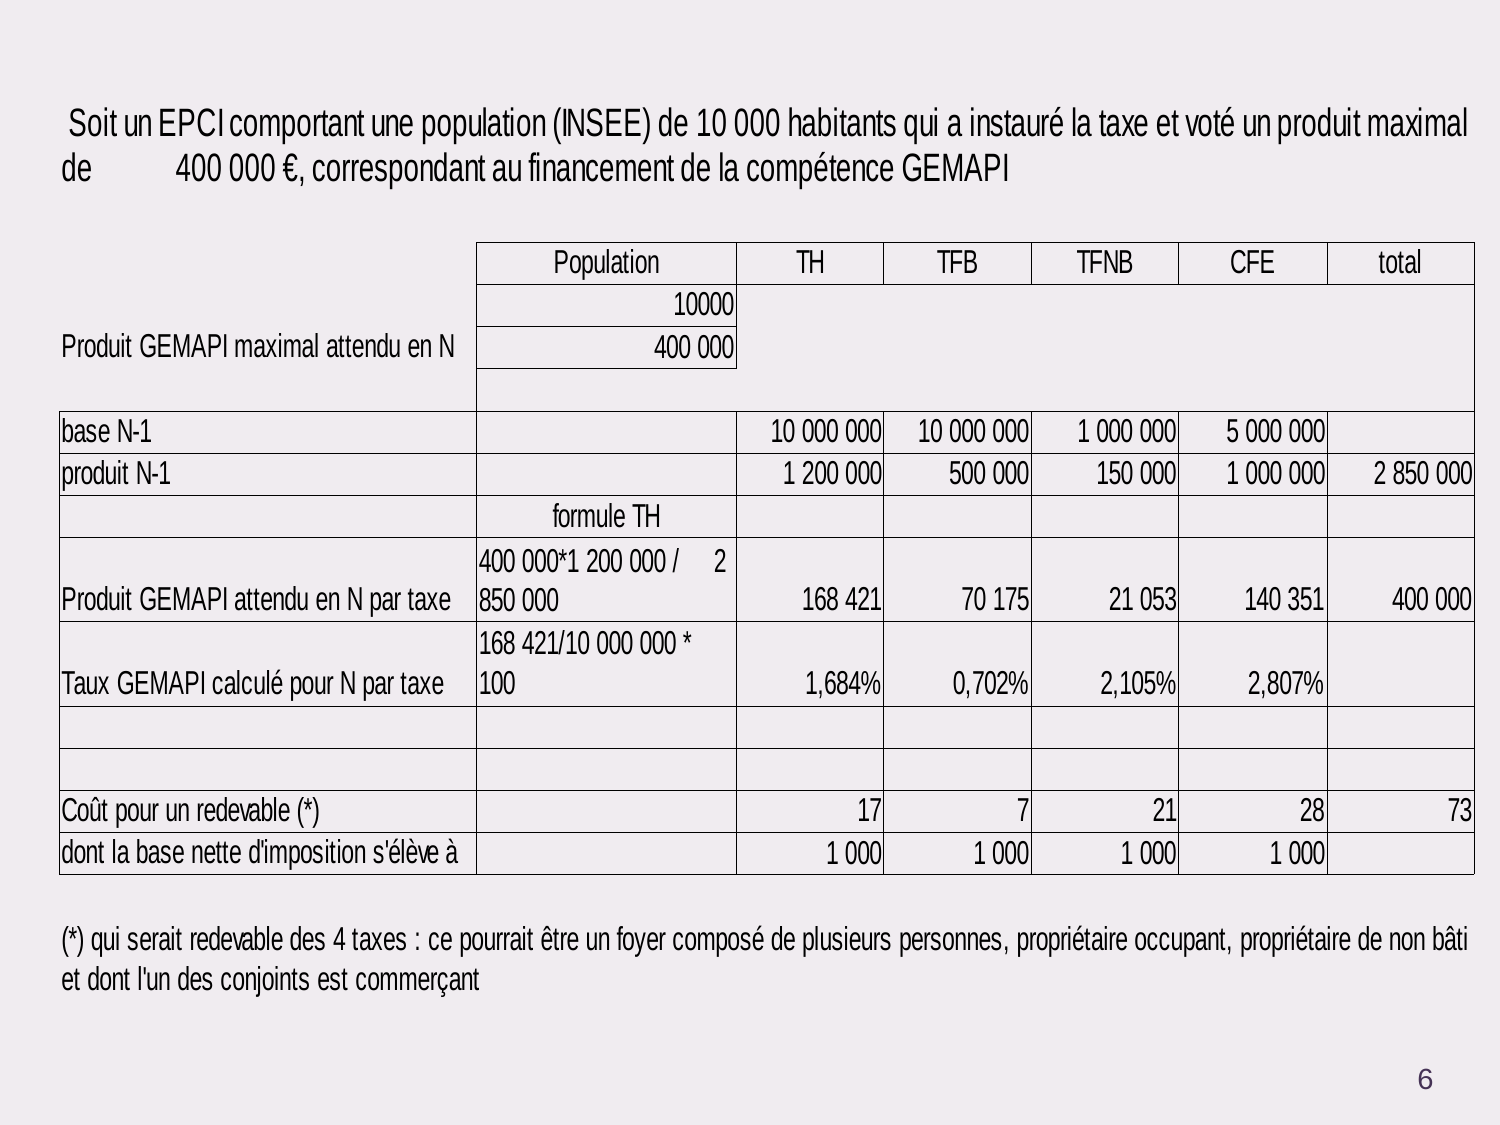

# Population
TH
TFB
TFNB
CFE
total
10000
Produit GEMAPI maximal attendu en N
400 000
base N-1
10 000 000
10 000 000
1 000 000
5 000 000
produit N-1
1 200 000
500 000
150 000
1 000 000
2 850 000
formule TH
formule TFB
Produit GEMAPI attendu en N par taxe
400 000*1 200 000 / 2 850 000
168 421
400 000*500 000 / 2 850 000
70 175
21 053
140 351
400 000
Taux GEMAPI calculé pour N par taxe
168 421/10 000 000 * 100
1,684%
70 175 / 500 000 * 100
0,702%
2,105%
2,807%
Coût pour un redevable (*)
17
7
21
28
73
dont la base nette d'imposition s'élève à
1 000
1 000
1 000
1 000
(*) qui serait redevable des 4 taxes : ce pourrait être un foyer composé de plusieurs personnes, propriétaire occupant, propriétaire de non bâti et dont l'un des conjoints est commerçant